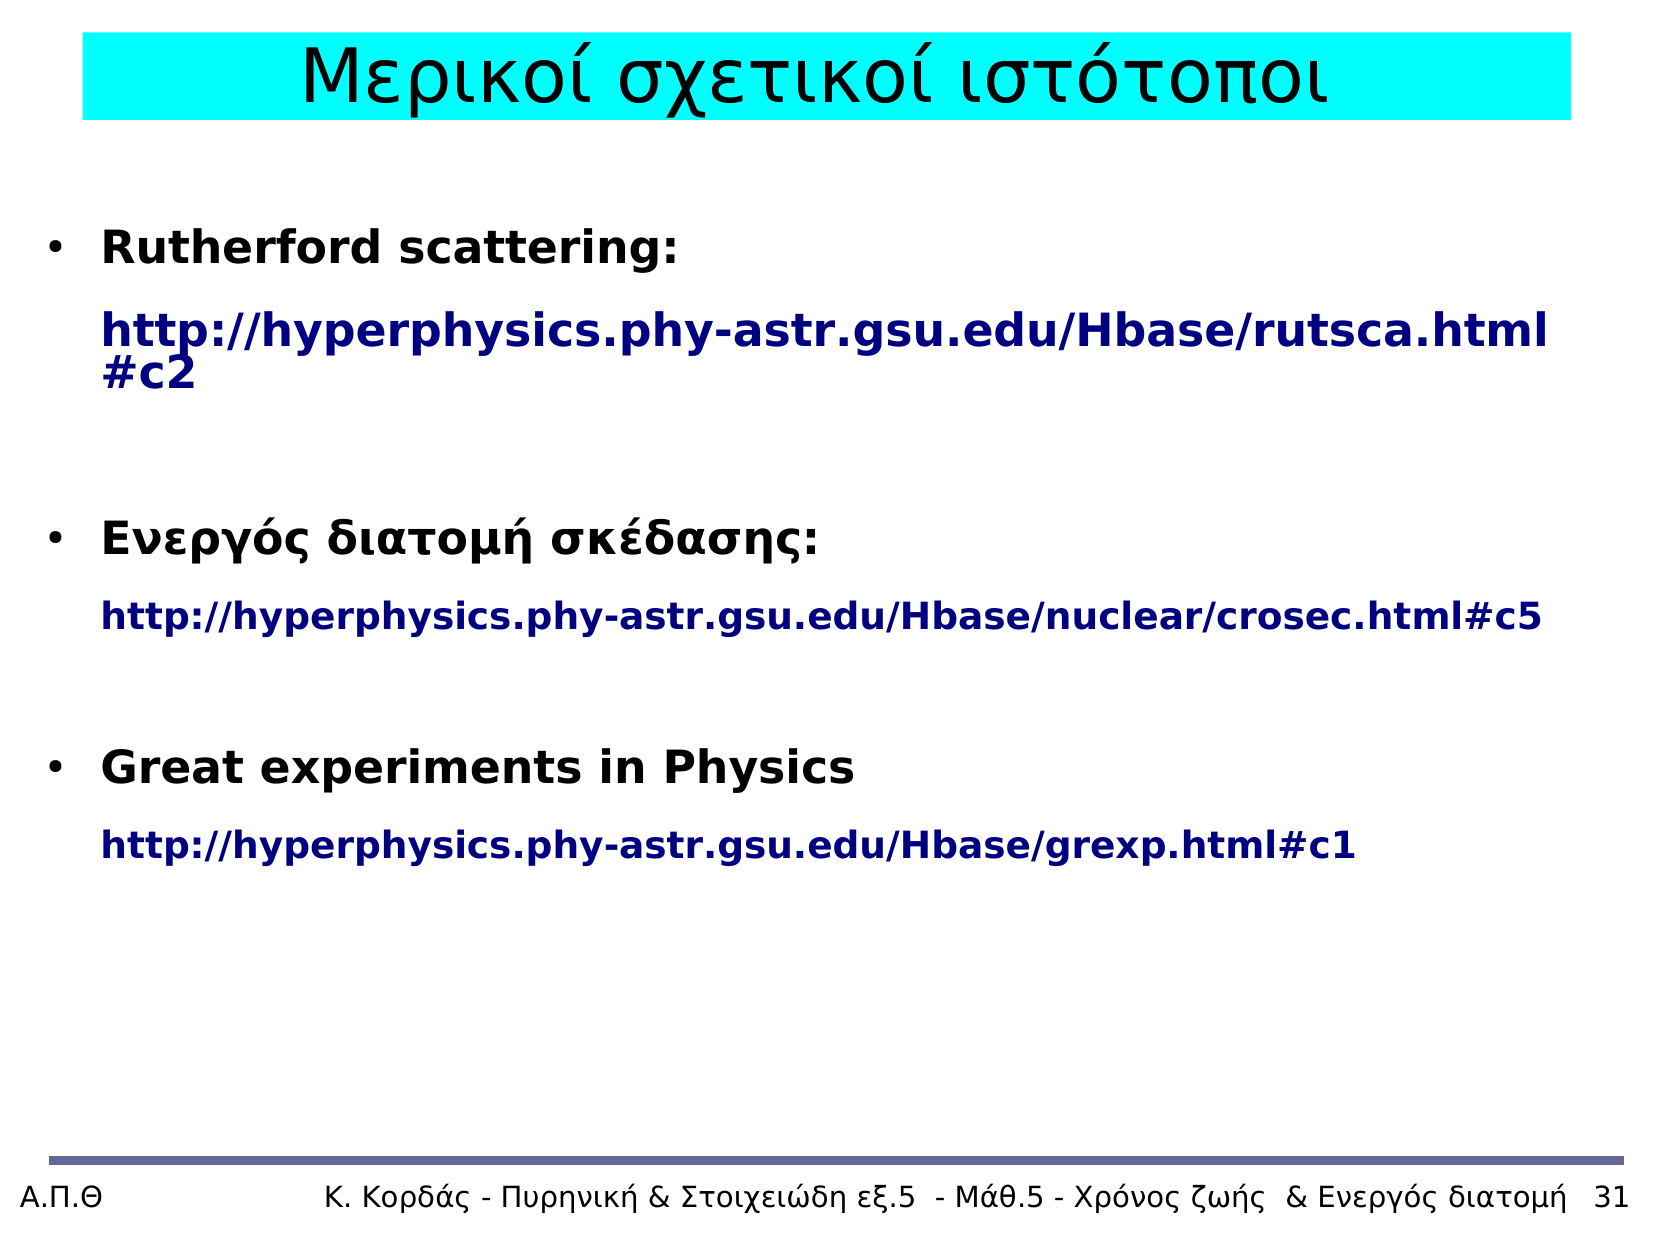

# Μερικοί σχετικοί ιστότοποι
Rutherford scattering:
http://hyperphysics.phy-astr.gsu.edu/Hbase/rutsca.html#c2
Ενεργός διατομή σκέδασης:
http://hyperphysics.phy-astr.gsu.edu/Hbase/nuclear/crosec.html#c5
Great experiments in Physics
http://hyperphysics.phy-astr.gsu.edu/Hbase/grexp.html#c1
Α.Π.Θ
Κ. Κορδάς - Πυρηνική & Στοιχειώδη εξ.5 - Μάθ.5 - Χρόνος ζωής & Ενεργός διατομή
31